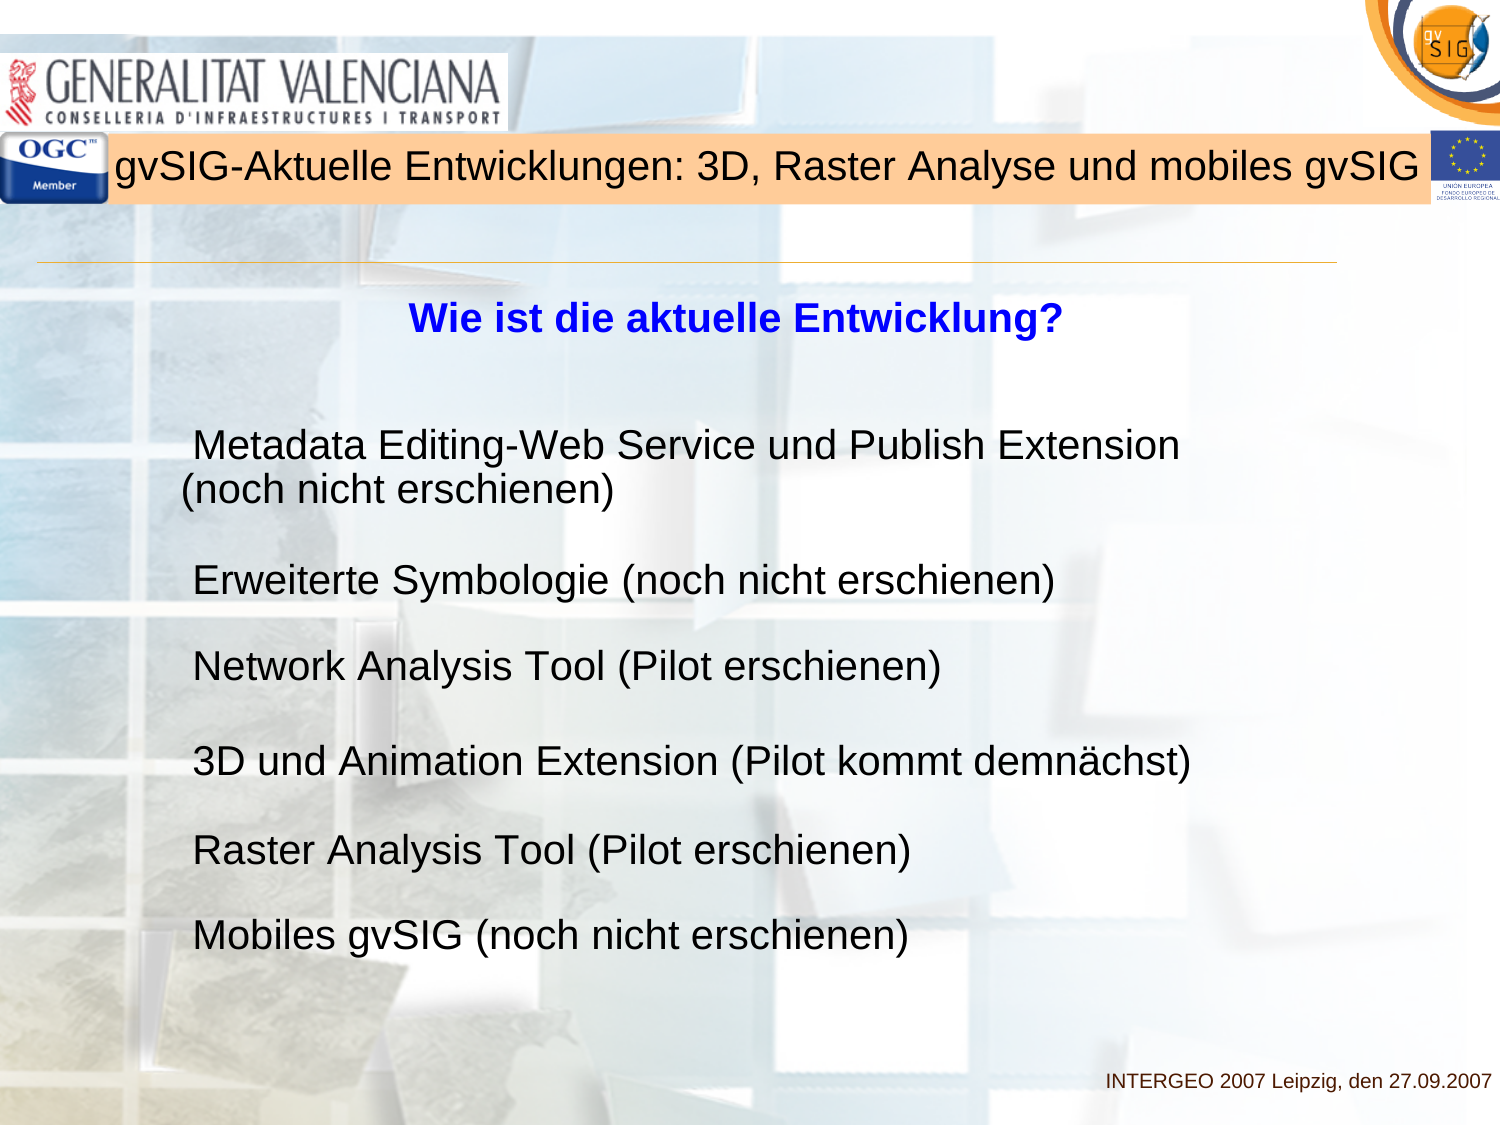

gvSIG-Aktuelle Entwicklungen: 3D, Raster Analyse und mobiles gvSIG
Wie ist die aktuelle Entwicklung?
 Metadata Editing-Web Service und Publish Extension
(noch nicht erschienen)
 Erweiterte Symbologie (noch nicht erschienen)
 Network Analysis Tool (Pilot erschienen)
 3D und Animation Extension (Pilot kommt demnächst)
 Raster Analysis Tool (Pilot erschienen)
 Mobiles gvSIG (noch nicht erschienen)
INTERGEO 2007 Leipzig, den 27.09.2007